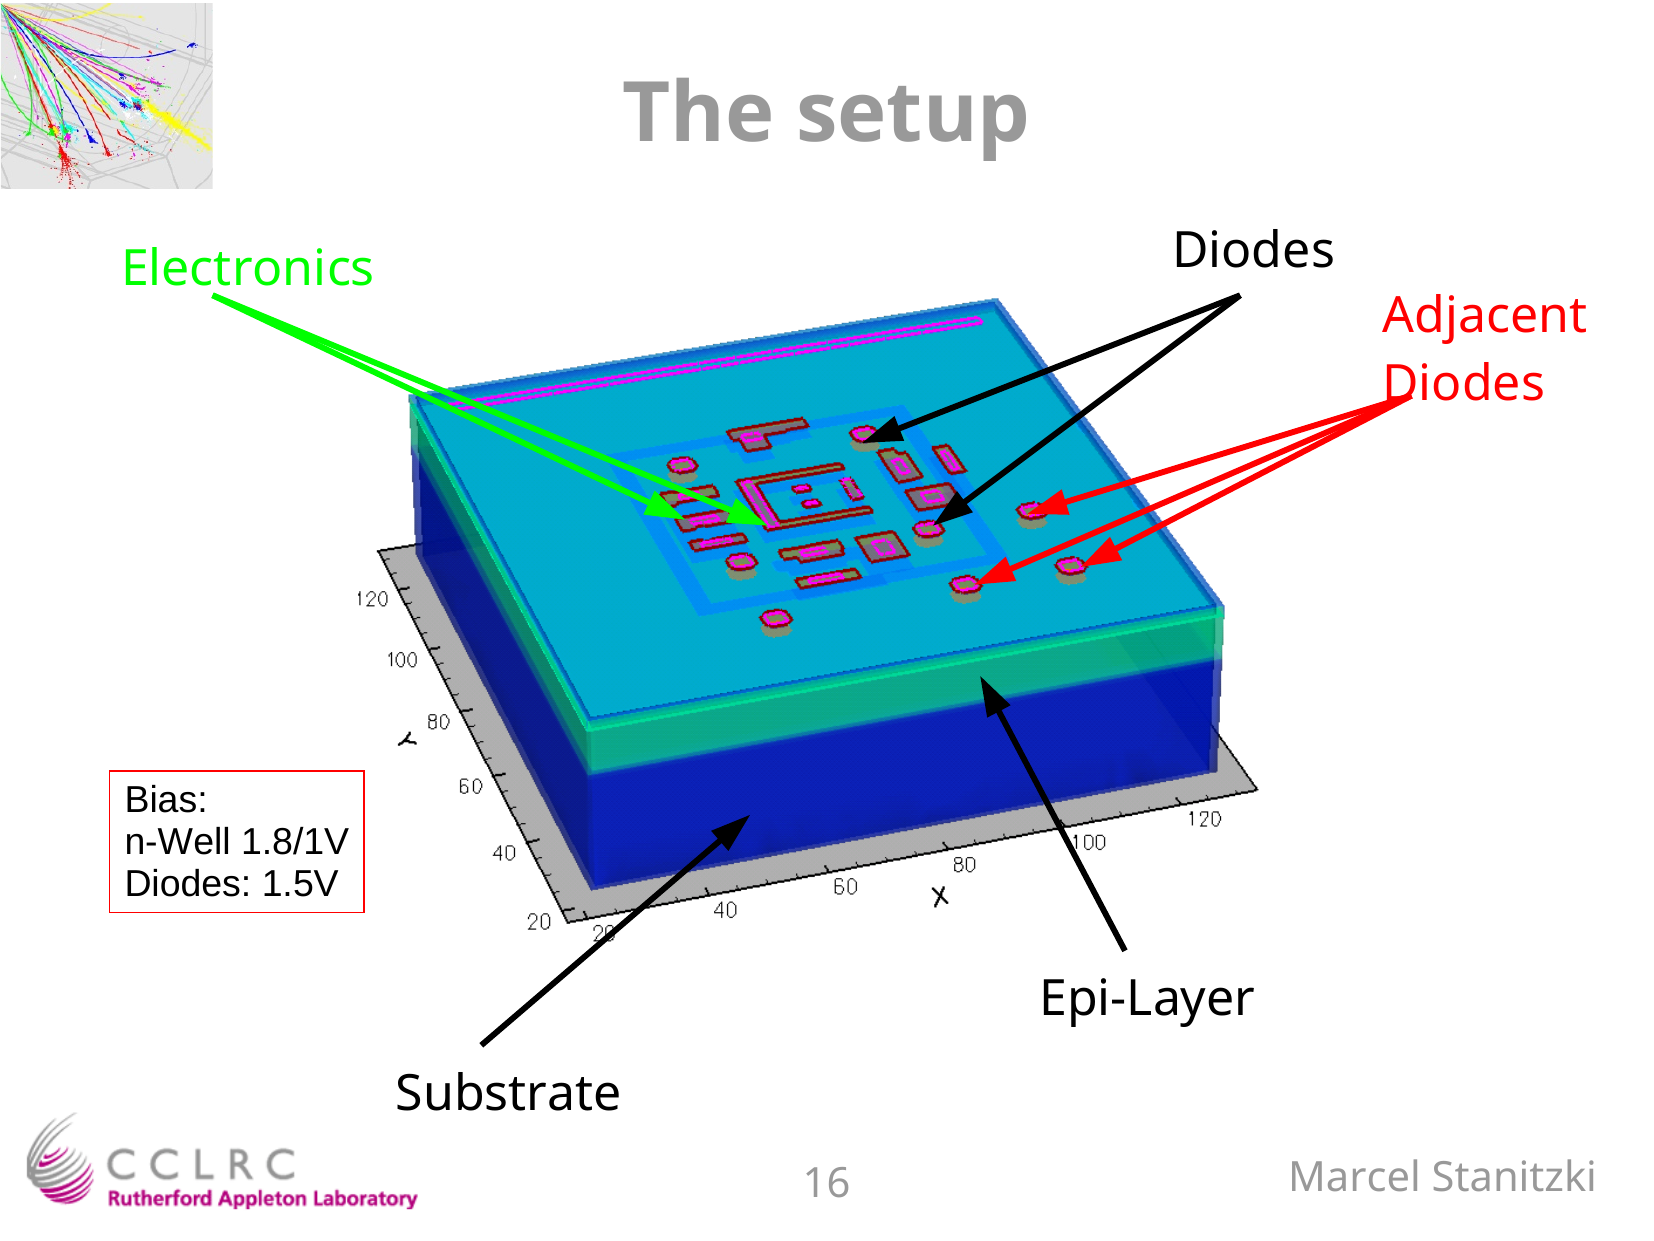

# The setup
Diodes
Electronics
Adjacent
Diodes
Bias:
n-Well 1.8/1V
Diodes: 1.5V
Epi-Layer
Substrate